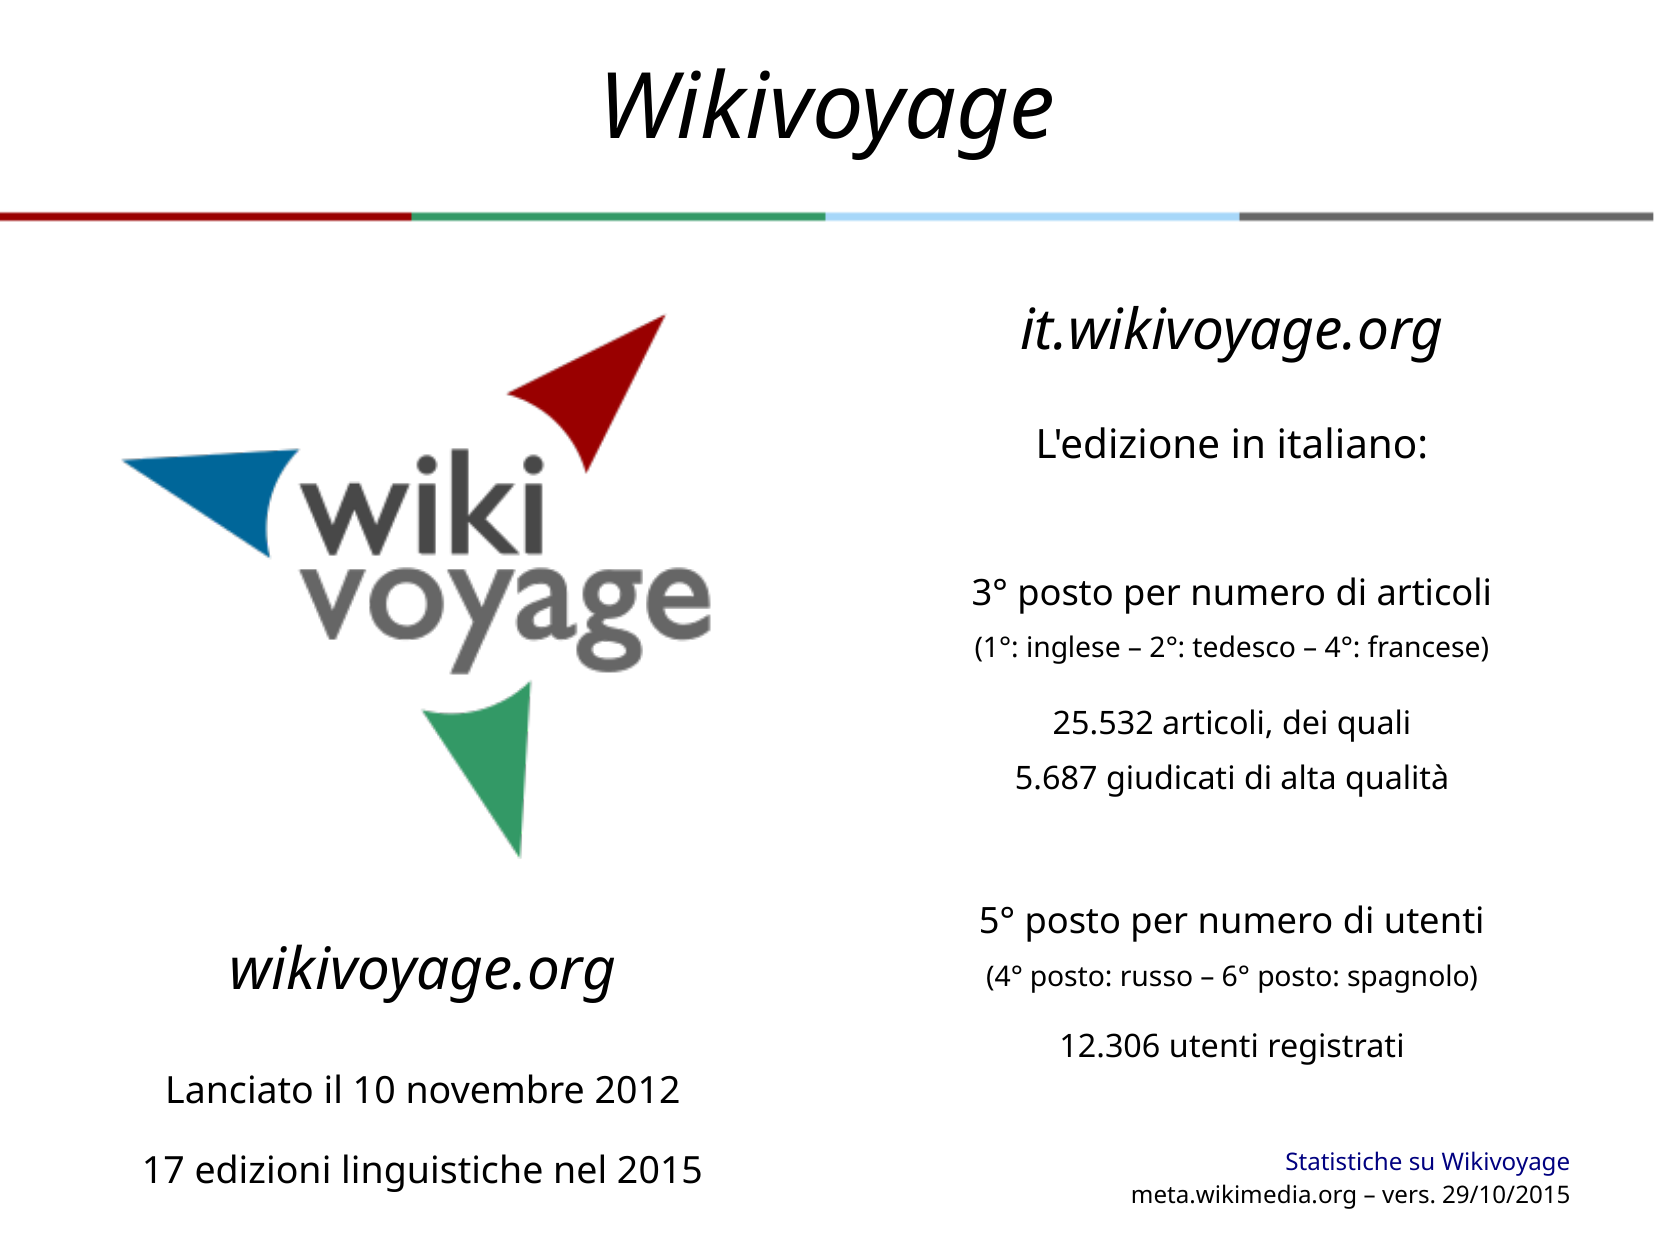

# Wikivoyage
it.wikivoyage.org
L'edizione in italiano:
3° posto per numero di articoli
(1°: inglese – 2°: tedesco – 4°: francese)
25.532 articoli, dei quali
5.687 giudicati di alta qualità
5° posto per numero di utenti
(4° posto: russo – 6° posto: spagnolo)
12.306 utenti registrati
Statistiche su Wikivoyage
meta.wikimedia.org – vers. 29/10/2015
wikivoyage.org
Lanciato il 10 novembre 2012
17 edizioni linguistiche nel 2015